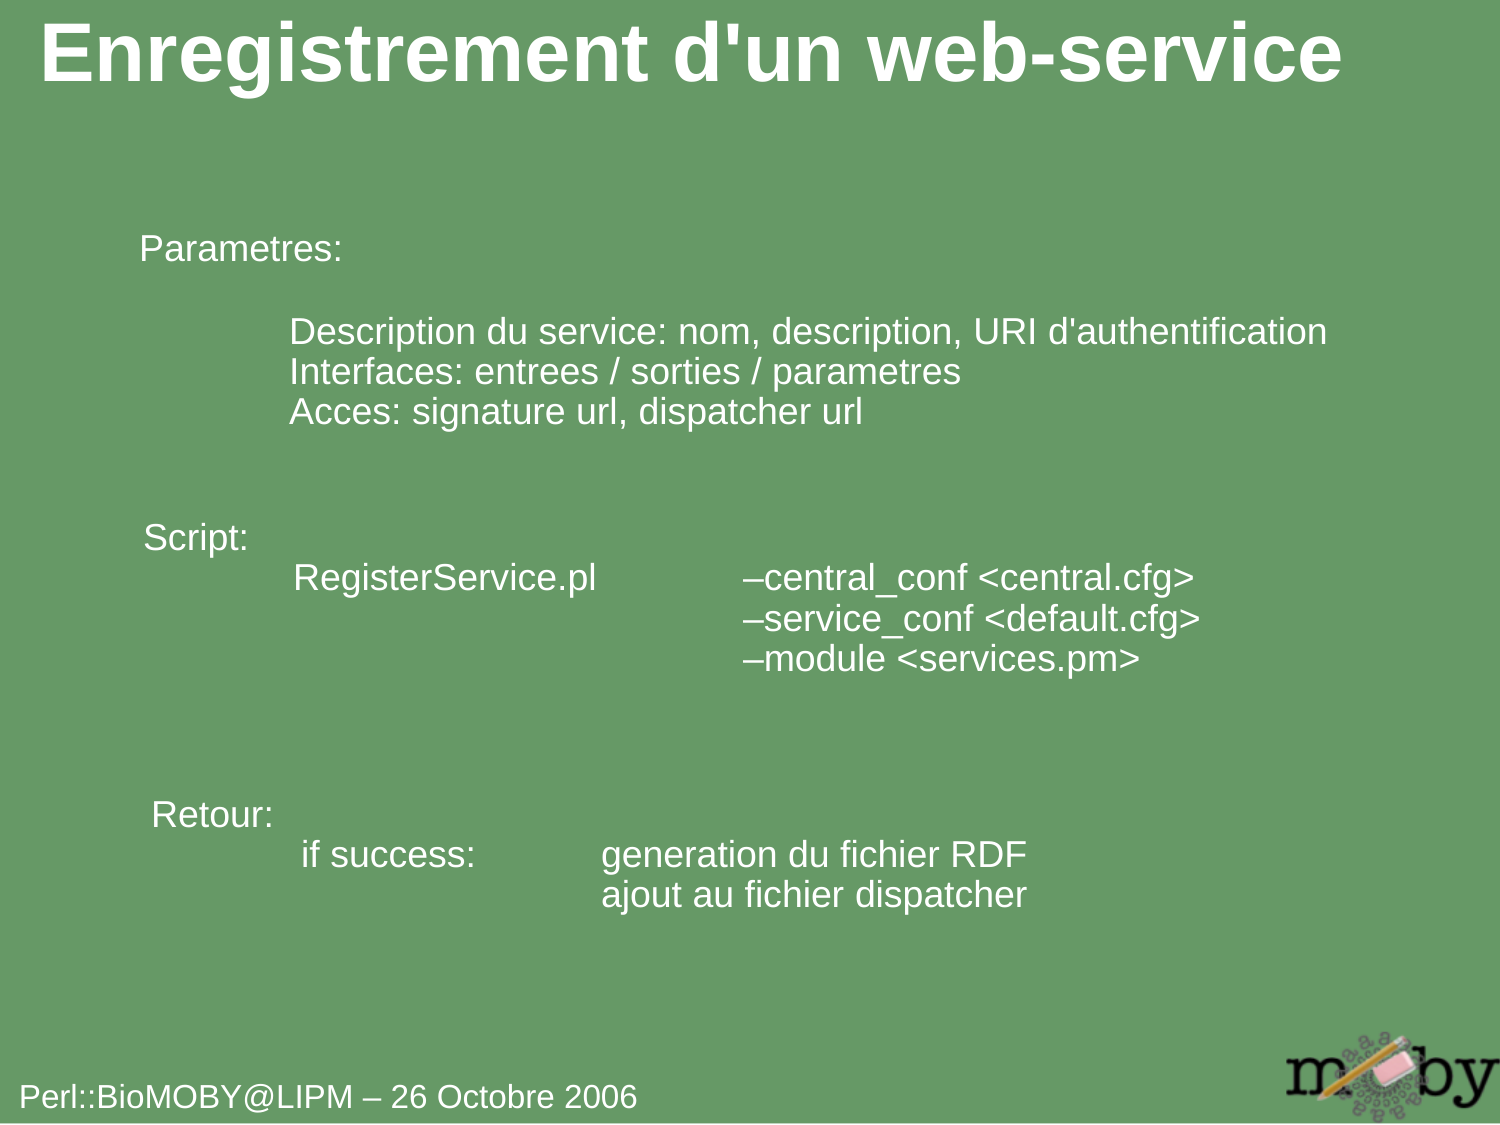

Enregistrement d'un web-service
Parametres:
	Description du service: nom, description, URI d'authentification
	Interfaces: entrees / sorties / parametres
	Acces: signature url, dispatcher url
Script:
	RegisterService.pl	–central_conf <central.cfg>
				–service_conf <default.cfg>
				–module <services.pm>
Retour:
	if success: 	generation du fichier RDF
			ajout au fichier dispatcher